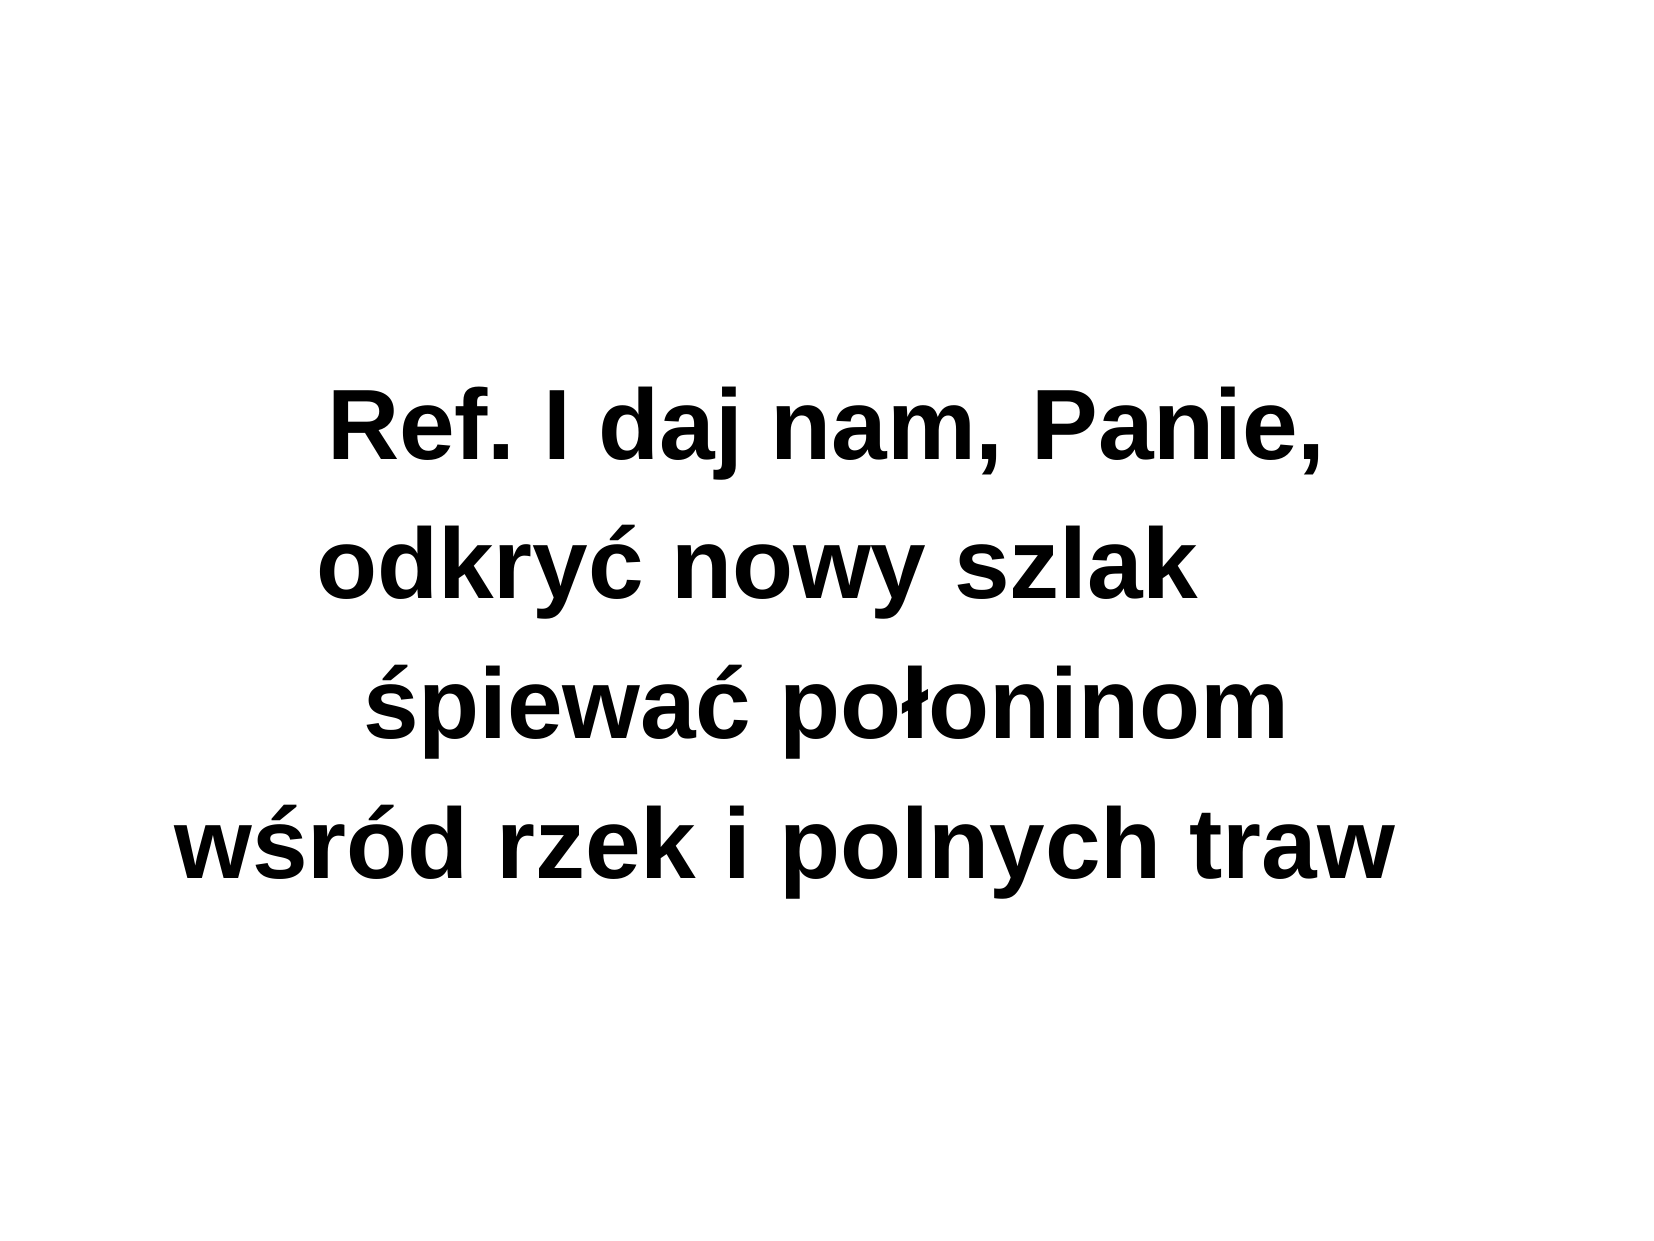

# Ref. I daj nam, Panie,
odkryć nowy szlak
śpiewać połoninom
wśród rzek i polnych traw